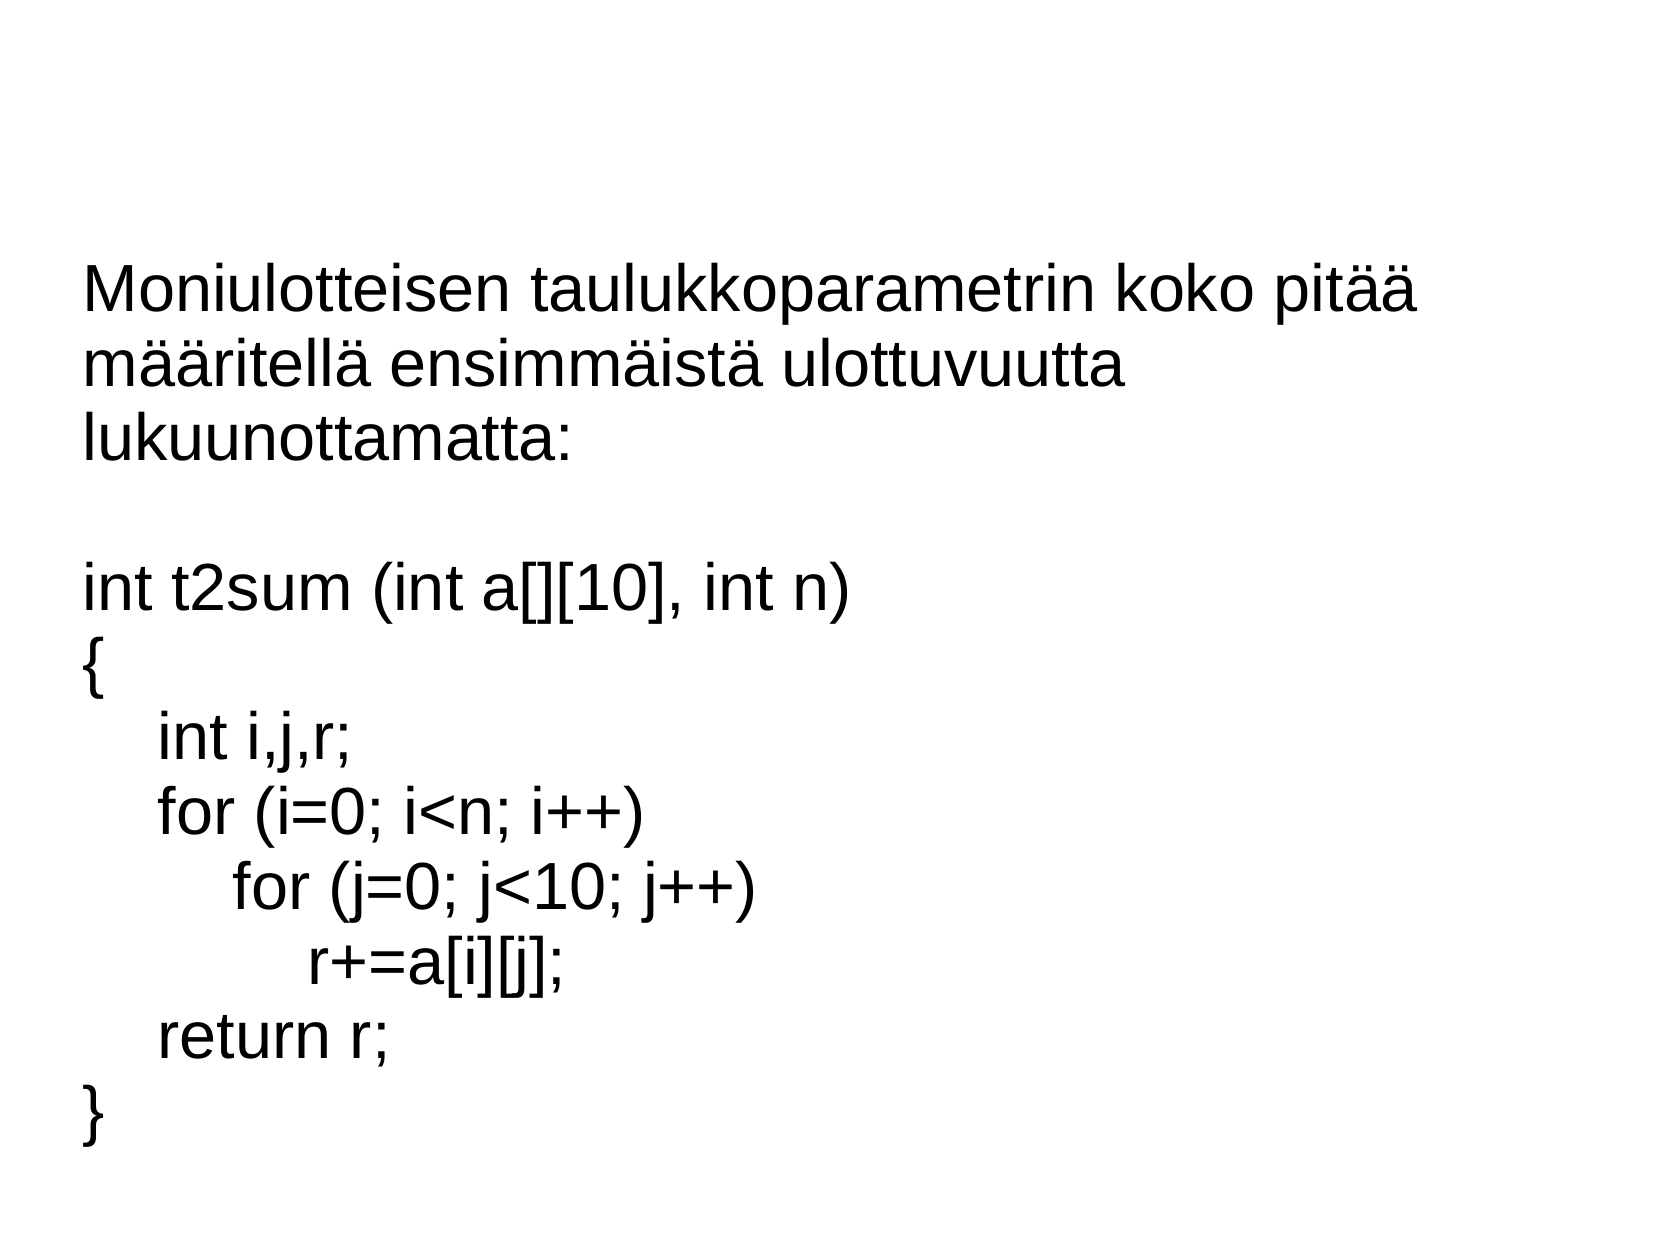

Moniulotteisen taulukkoparametrin koko pitää määritellä ensimmäistä ulottuvuutta lukuunottamatta:
int t2sum (int a[][10], int n)
{
	int i,j,r;
	for (i=0; i<n; i++)
		for (j=0; j<10; j++)
			r+=a[i][j];
	return r;
}